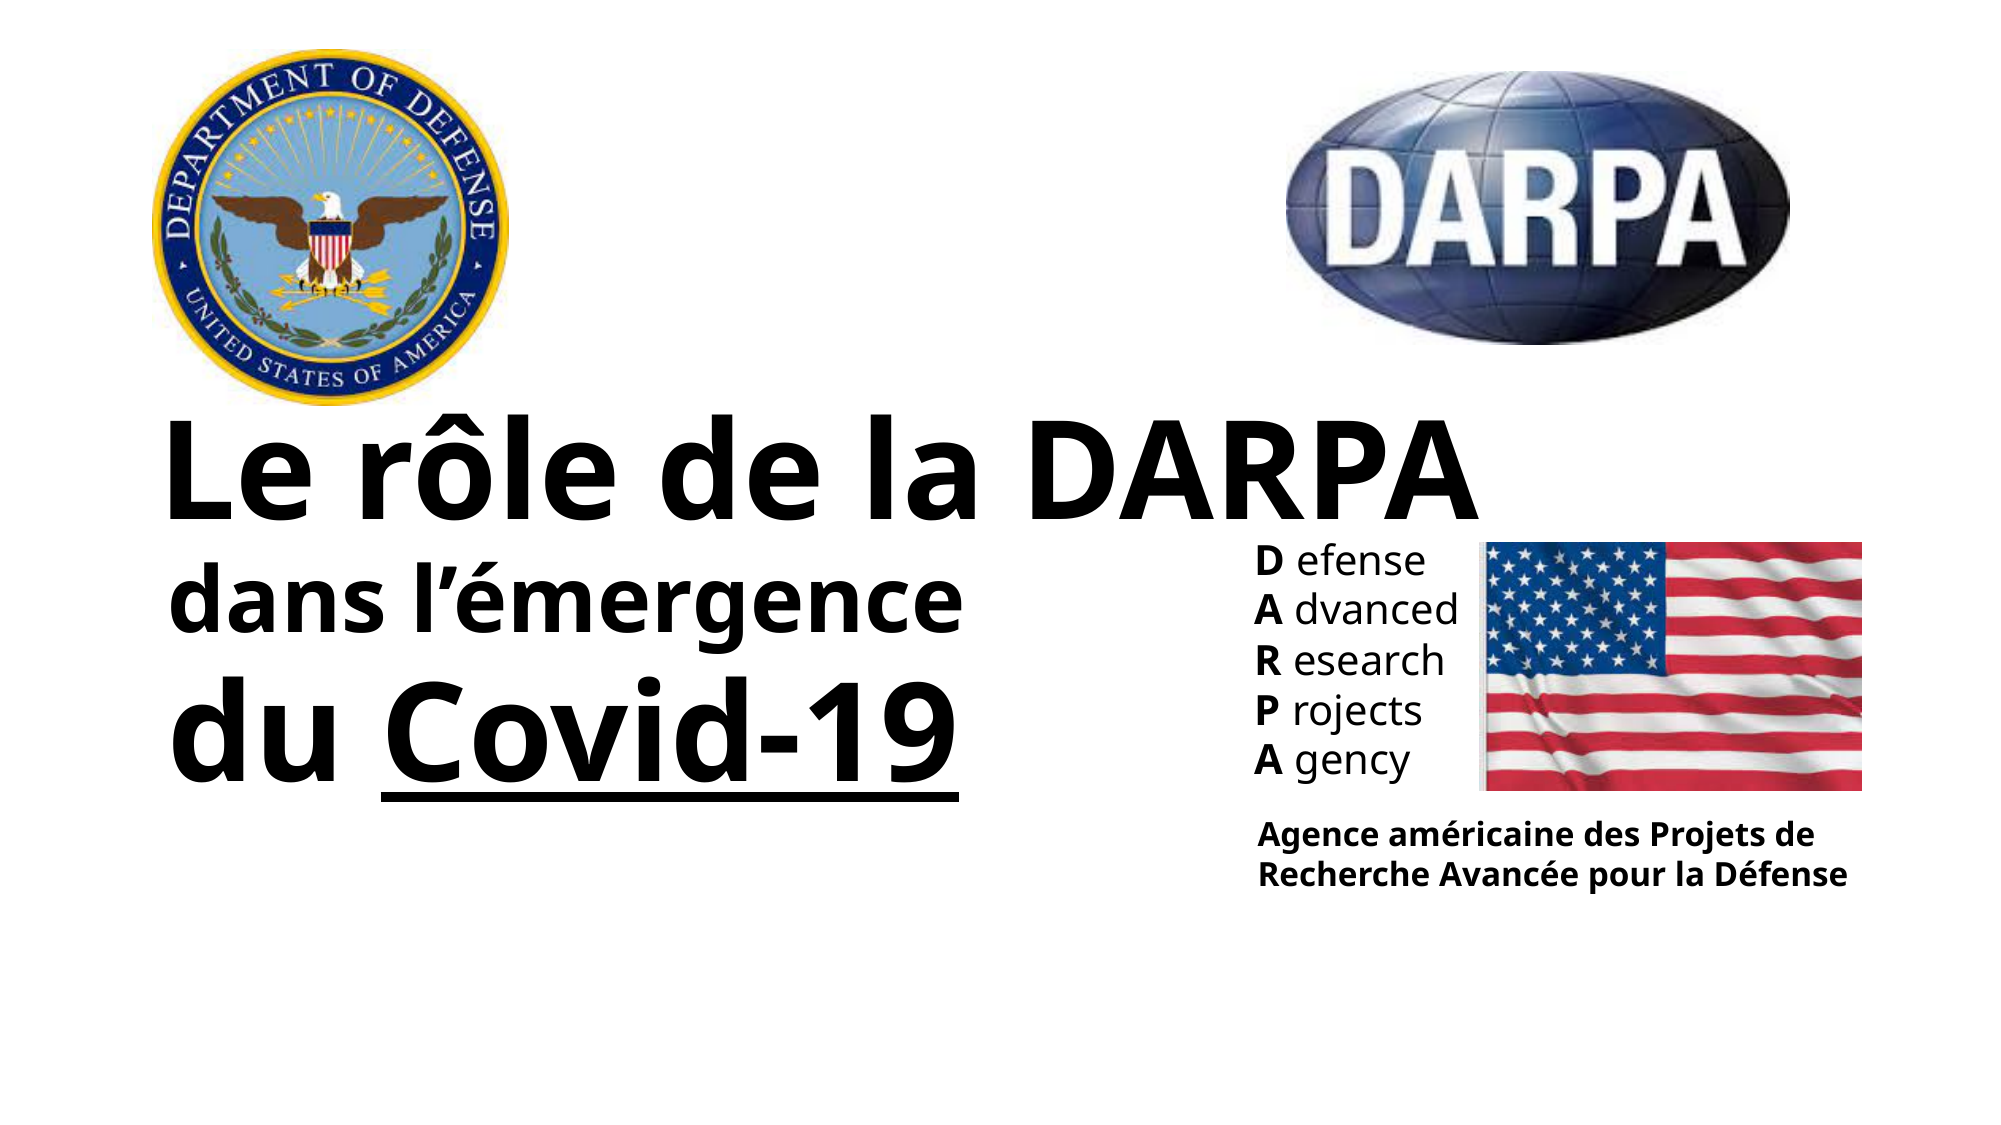

Le rôle de la DARPA
D efense
A dvanced
R esearch
P rojects
A gency
dans l’émergence
du Covid-19
Agence américaine des Projets de Recherche Avancée pour la Défense